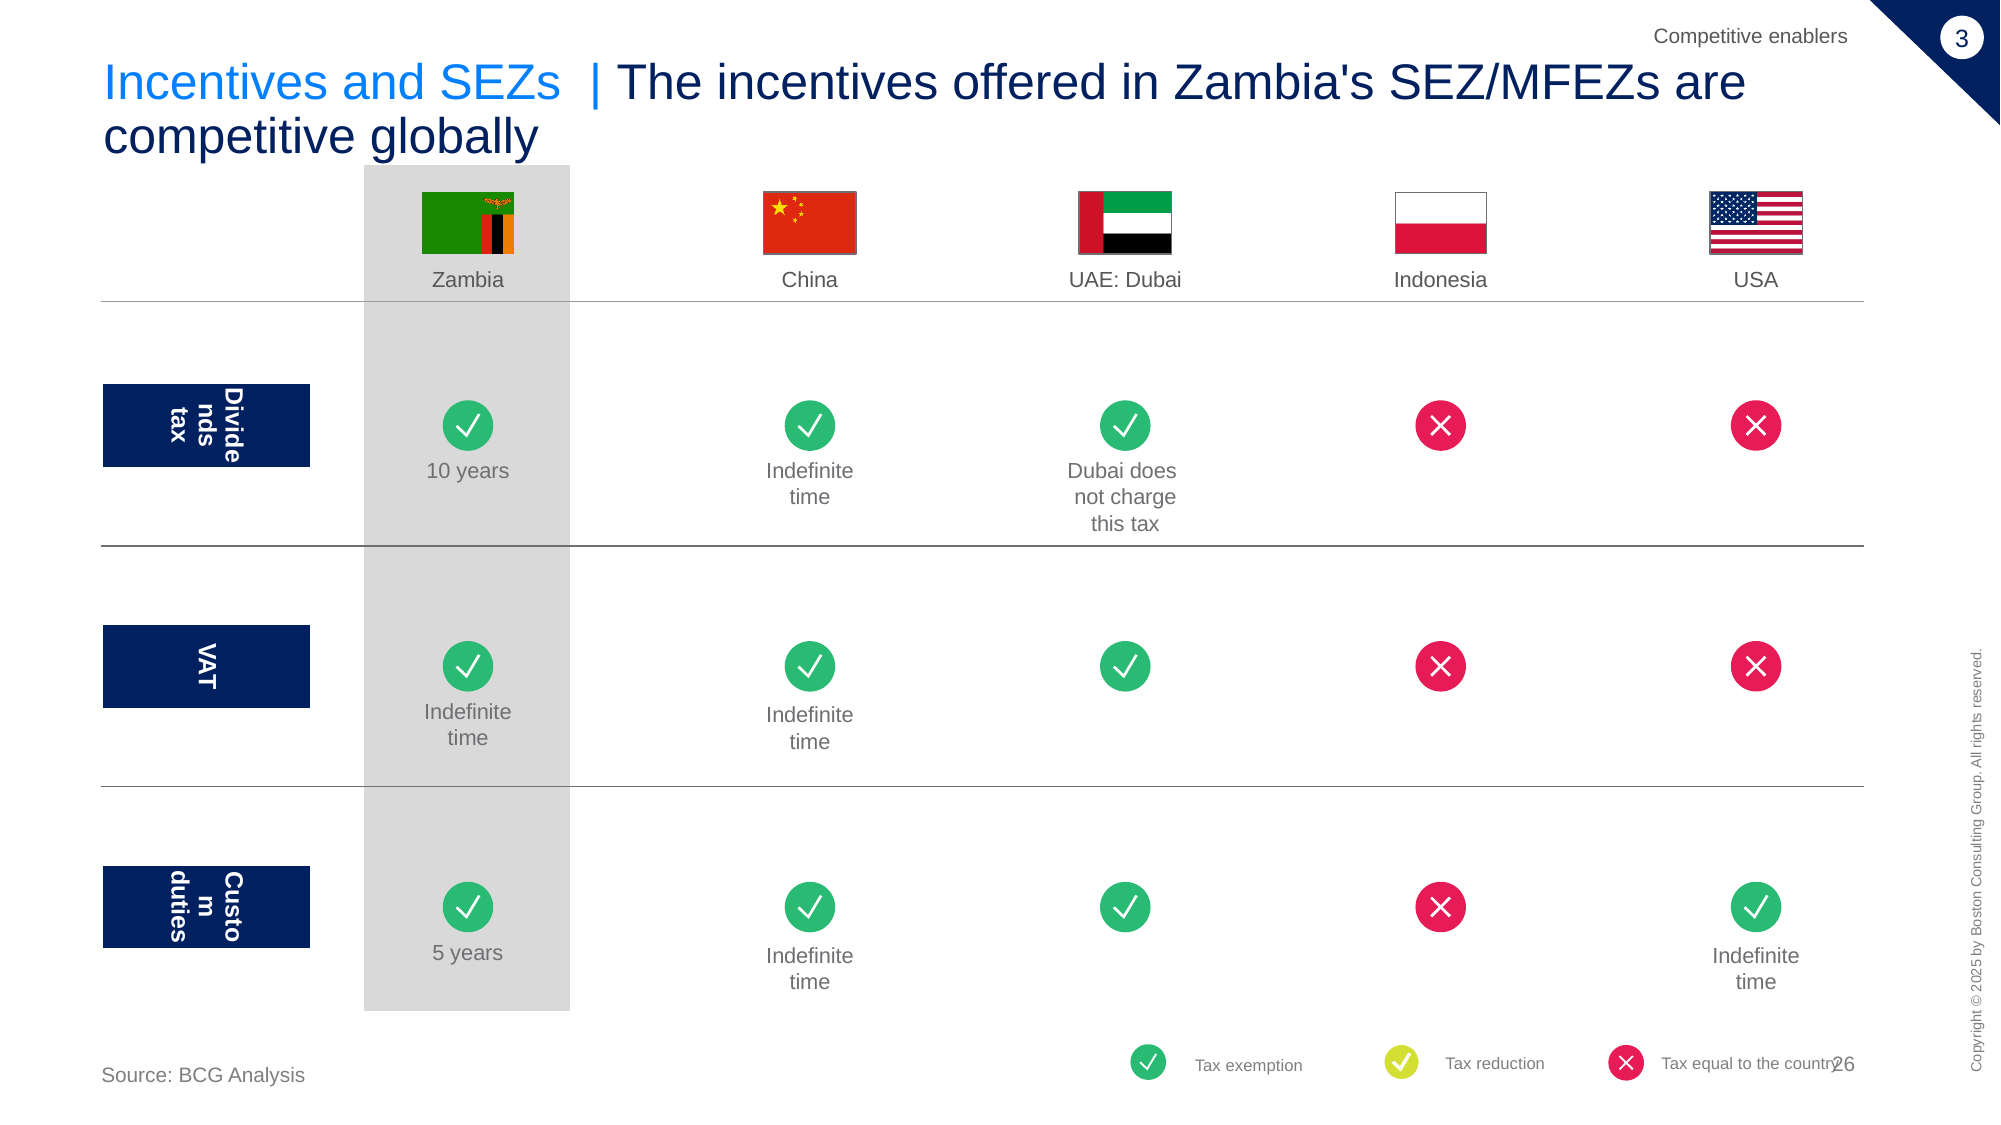

Competitive enablers
3
# Incentives and SEZs | The incentives offered in Zambia's SEZ/MFEZs are competitive globally
Zambia
10 years
Indefinite time
5 years
UAE: Dubai
Dubai does
not charge this tax
Indonesia
USA
Indefinite time
China
Indefinite time
Indefinite time
Indefinite time
Dividends tax
VAT
Custom duties
Tax reduction
Tax equal to the country
Tax exemption
Source: BCG Analysis